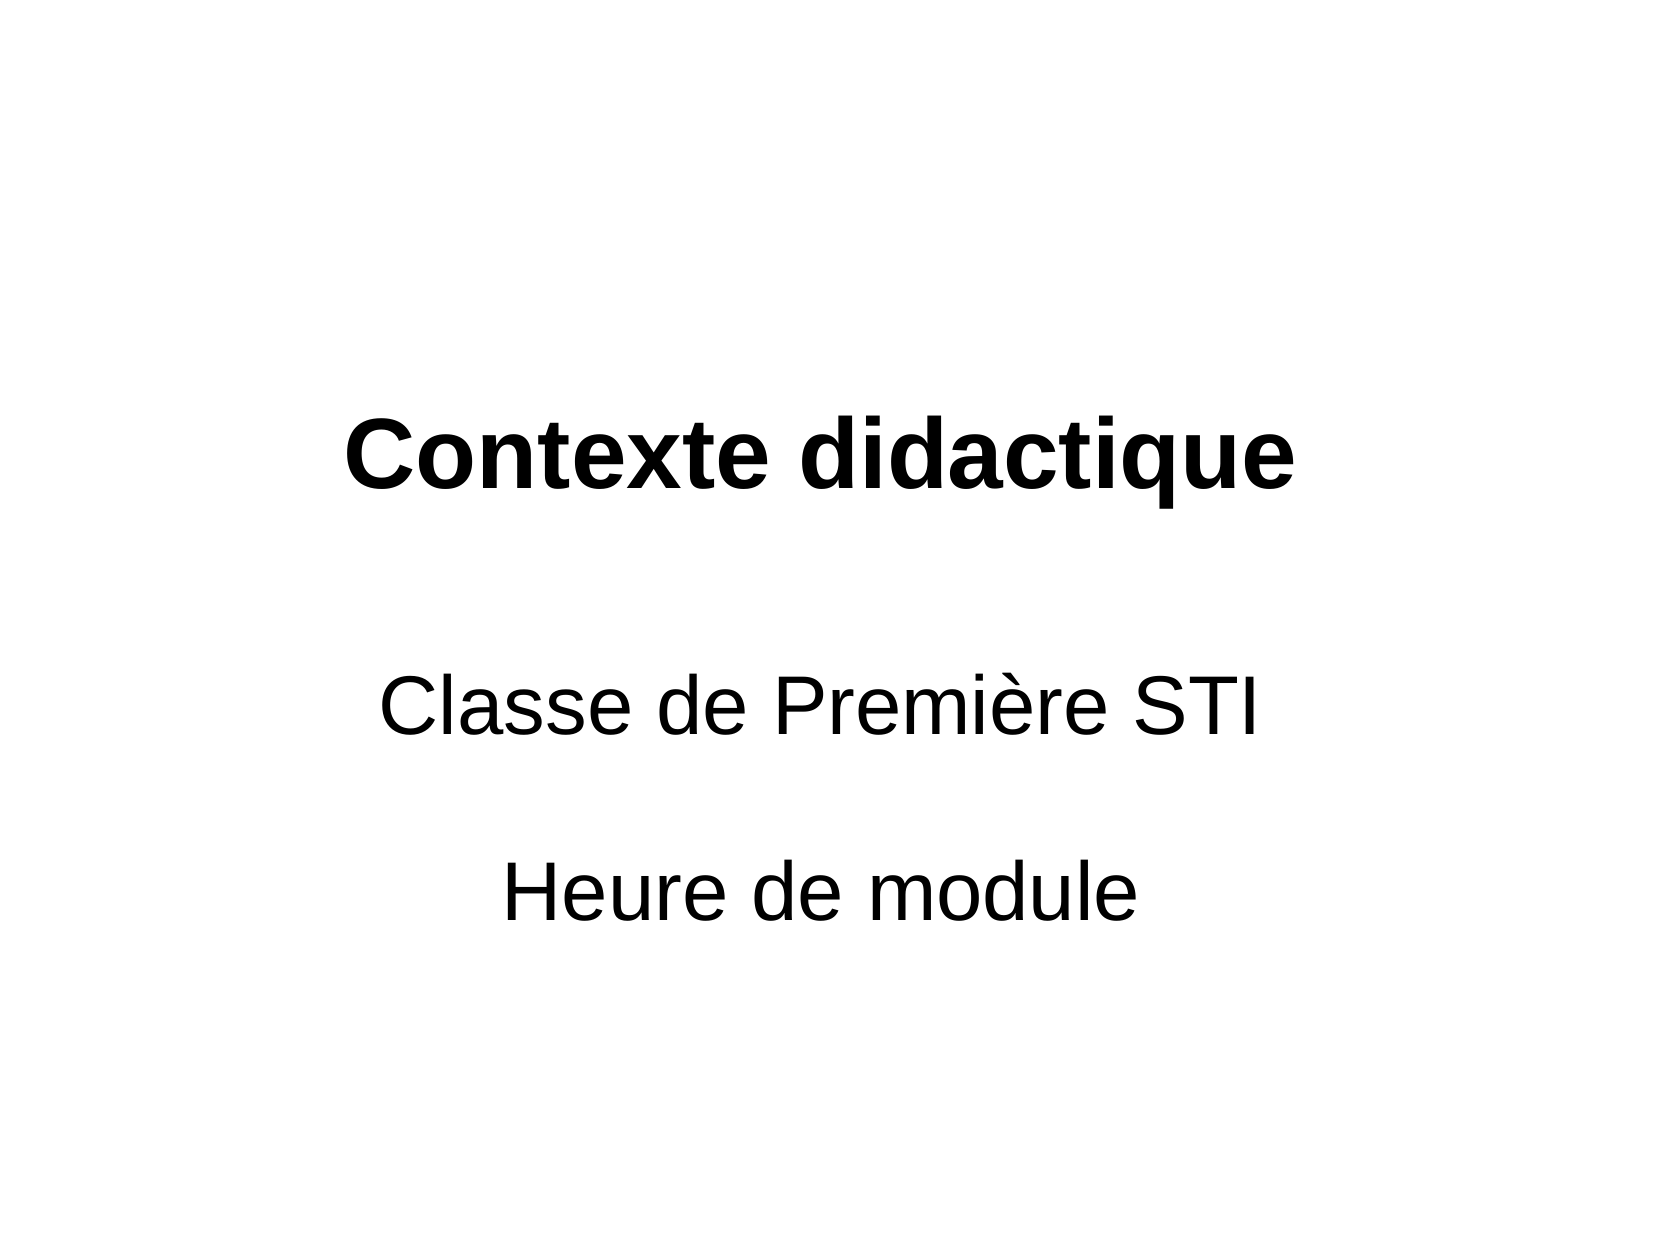

#
Contexte didactique
Classe de Première STI
Heure de module